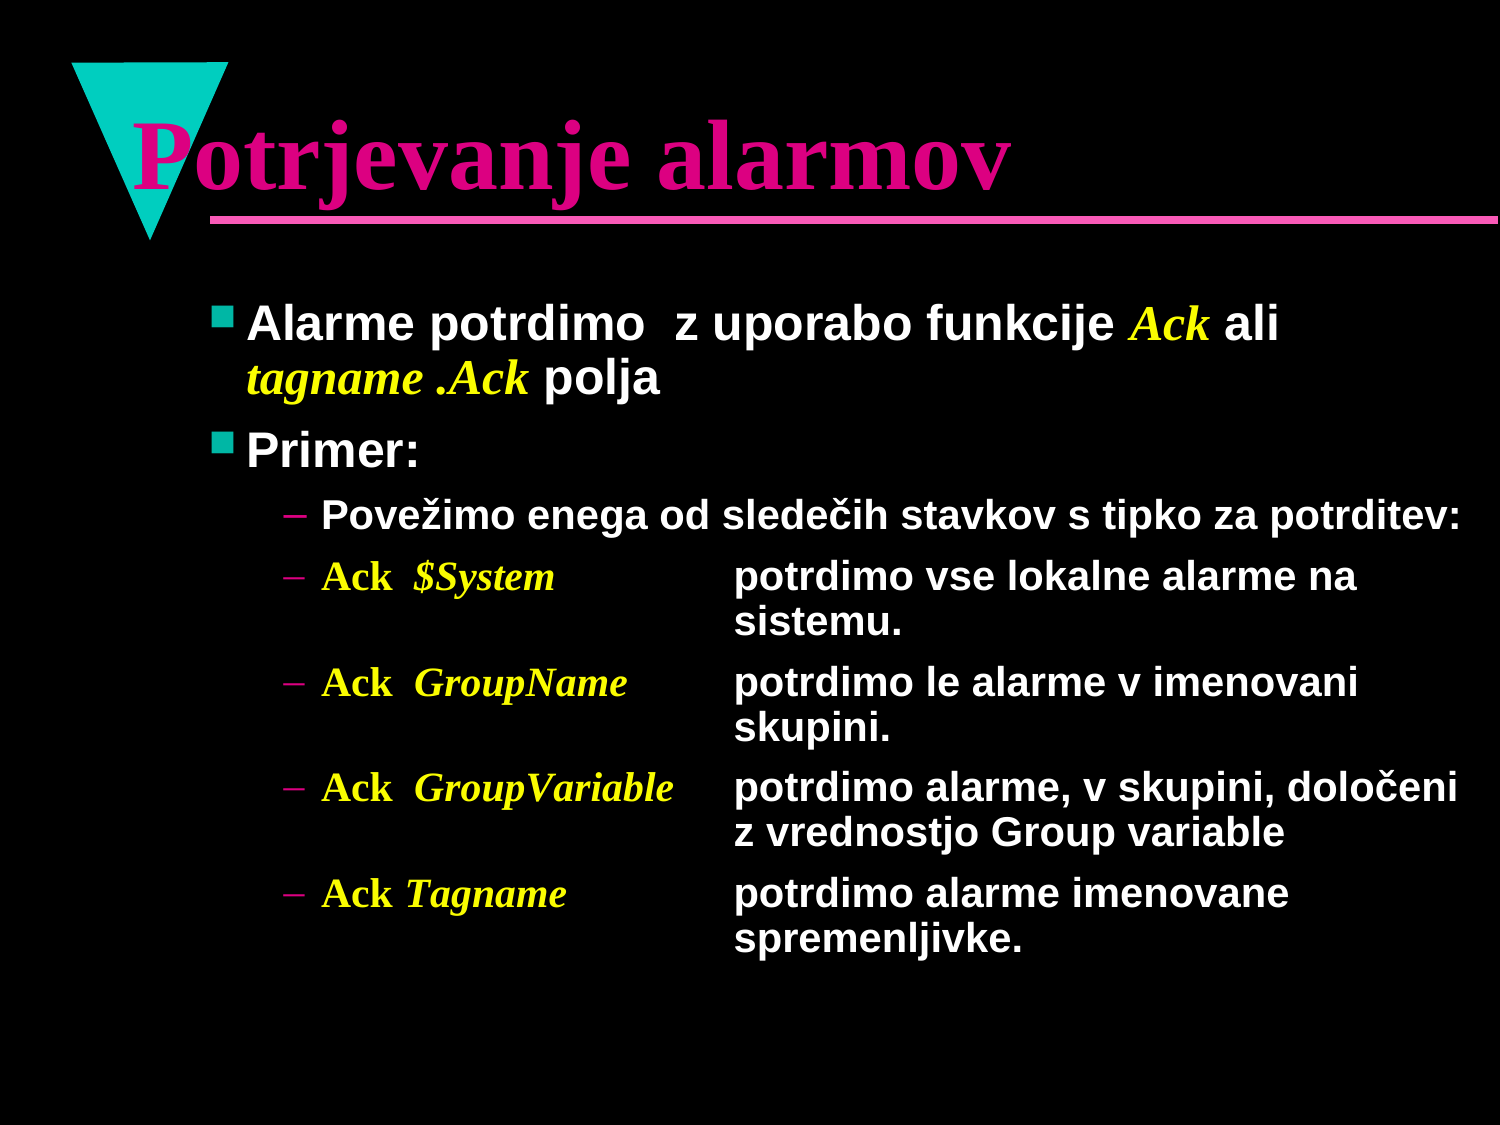

# Potrjevanje alarmov
Alarme potrdimo z uporabo funkcije Ack ali tagname .Ack polja
Primer:
Povežimo enega od sledečih stavkov s tipko za potrditev:
Ack $System 		potrdimo vse lokalne alarme na 				sistemu.
Ack GroupName 	potrdimo le alarme v imenovani 				skupini.
Ack GroupVariable 	potrdimo alarme, v skupini, določeni 				z vrednostjo Group variable
Ack Tagname 		potrdimo alarme imenovane 					spremenljivke.
RVP2
Alarmi in Dogodki
36